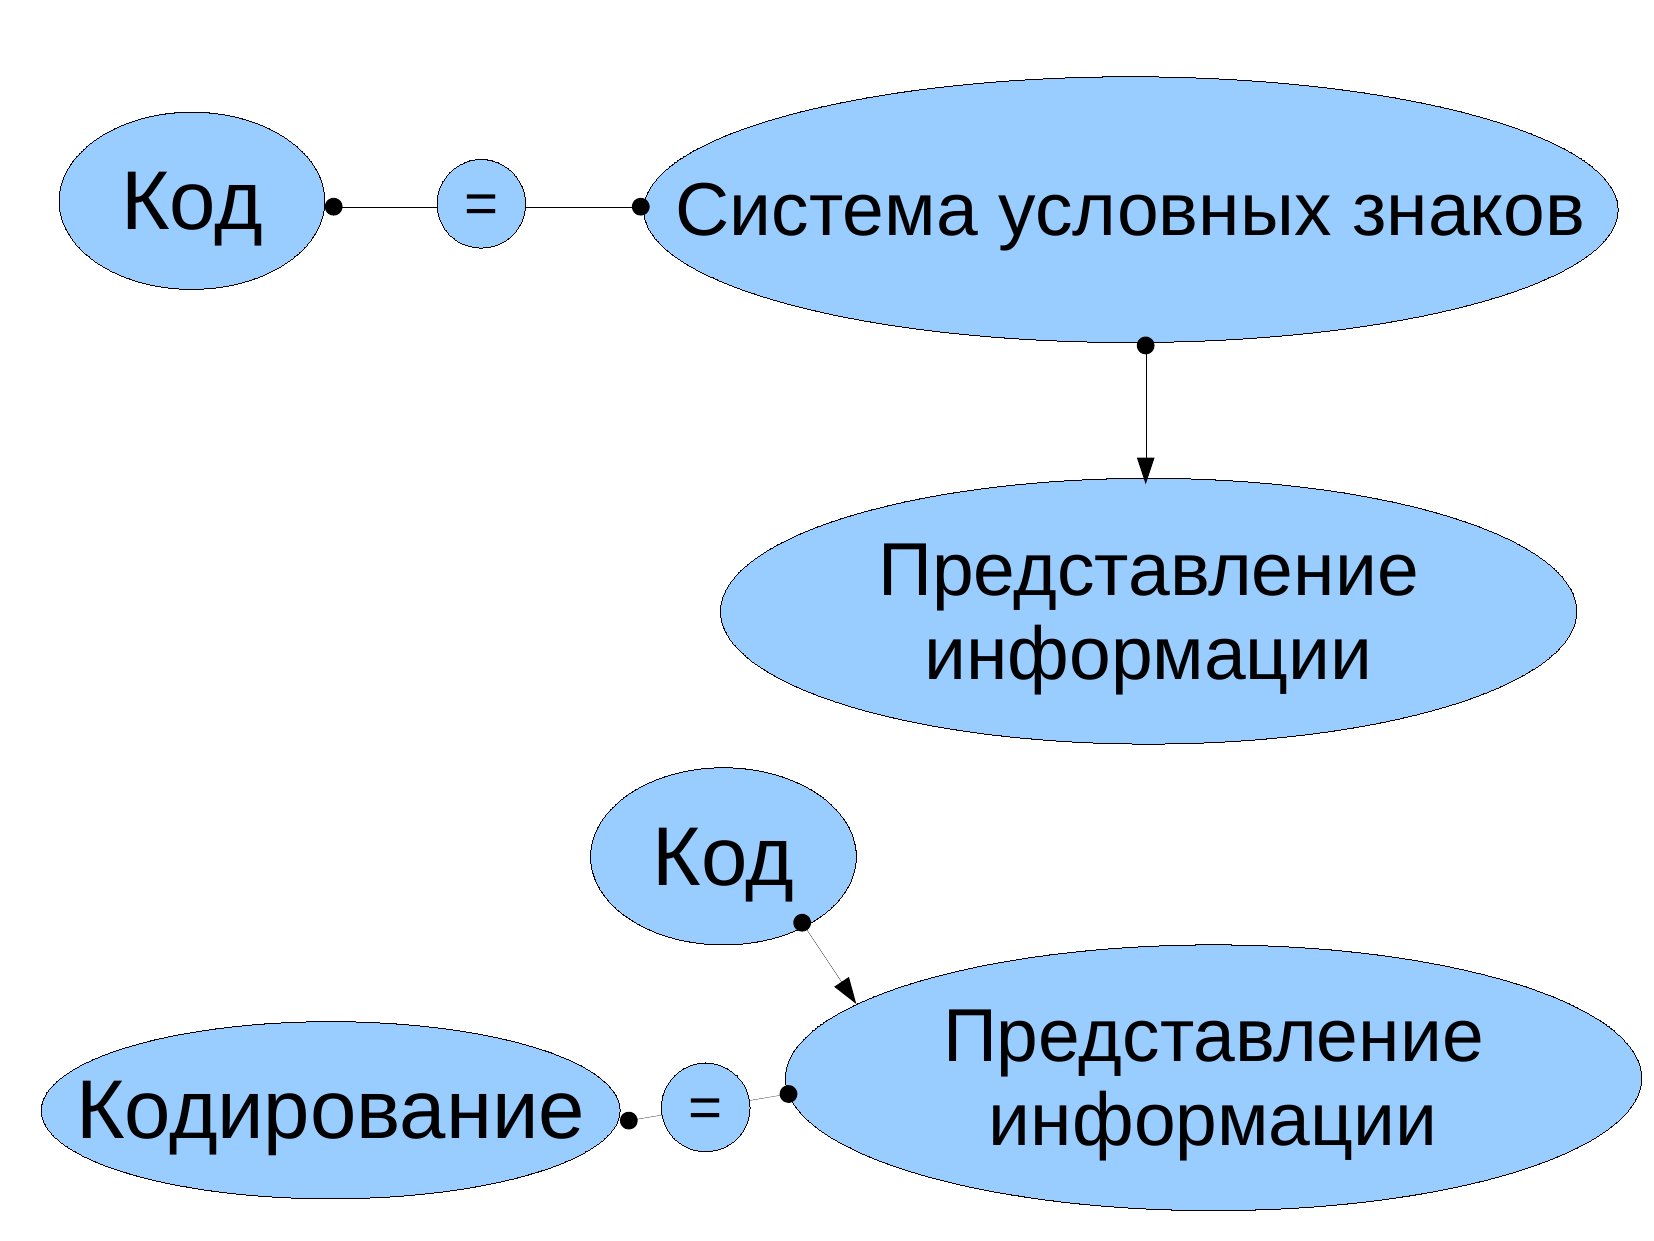

Система условных знаков
Код
=
Представление
информации
Код
Представление
информации
Кодирование
=